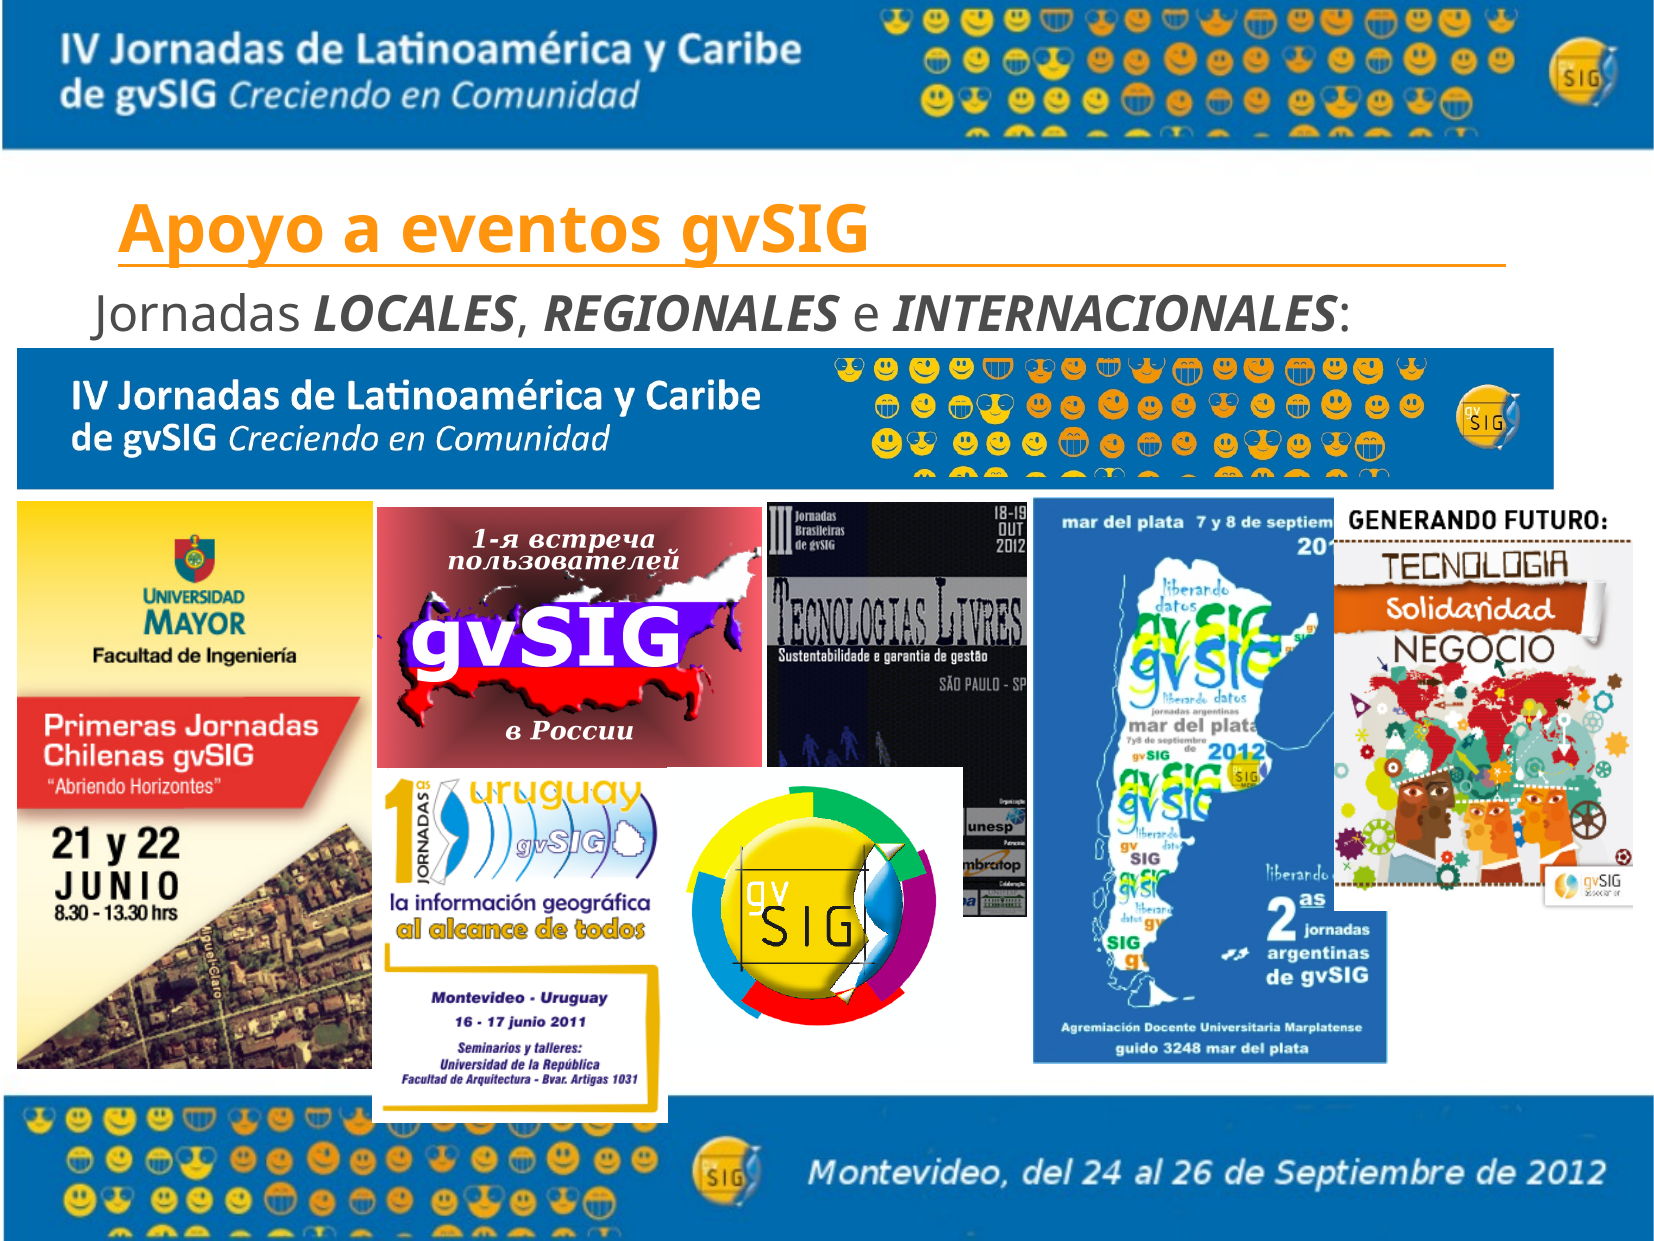

# Apoyo a eventos gvSIG
Jornadas LOCALES, REGIONALES e INTERNACIONALES: